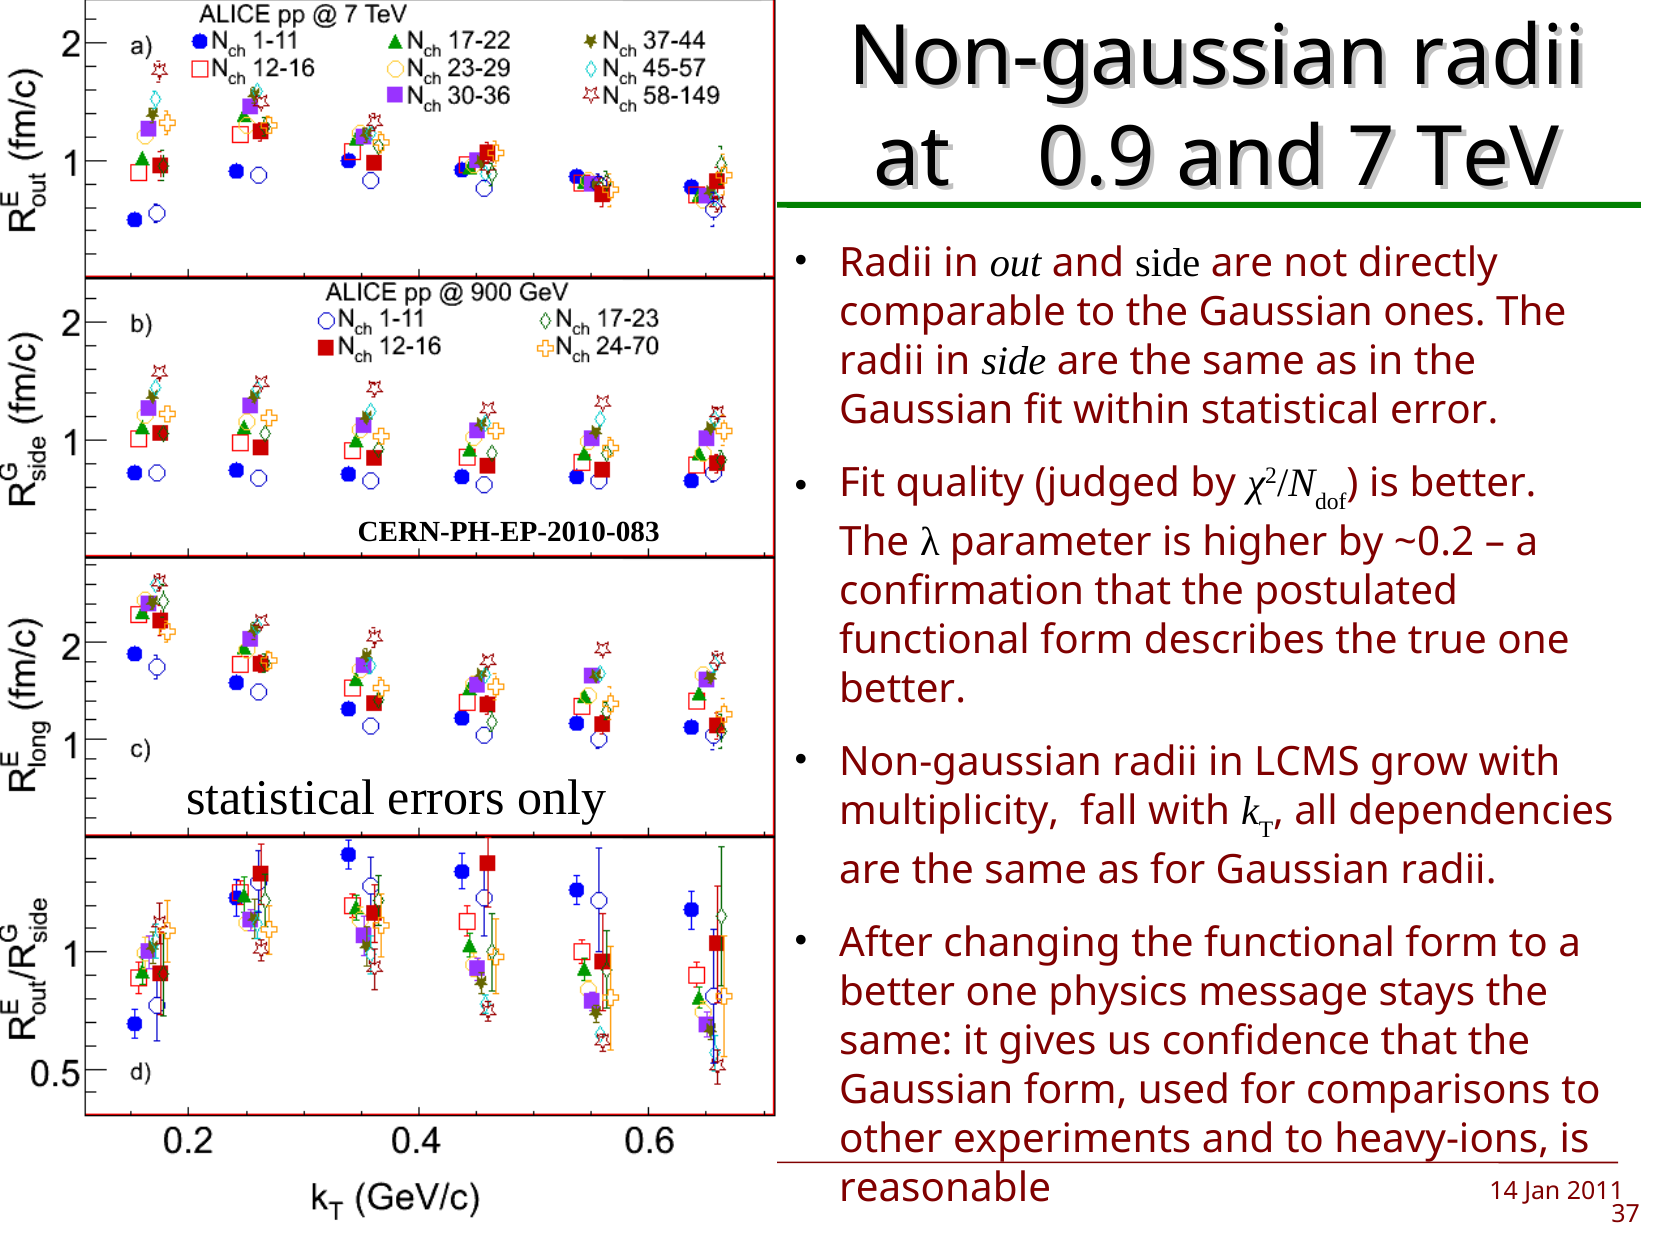

# Non-gaussian radii at 0.9 and 7 TeV
Radii in out and side are not directly comparable to the Gaussian ones. The radii in side are the same as in the Gaussian fit within statistical error.
Fit quality (judged by χ2/Ndof) is better. The λ parameter is higher by ~0.2 – a confirmation that the postulated functional form describes the true one better.
Non-gaussian radii in LCMS grow with multiplicity, fall with kT, all dependencies are the same as for Gaussian radii.
After changing the functional form to a better one physics message stays the same: it gives us confidence that the Gaussian form, used for comparisons to other experiments and to heavy-ions, is reasonable
CERN-PH-EP-2010-083
statistical errors only